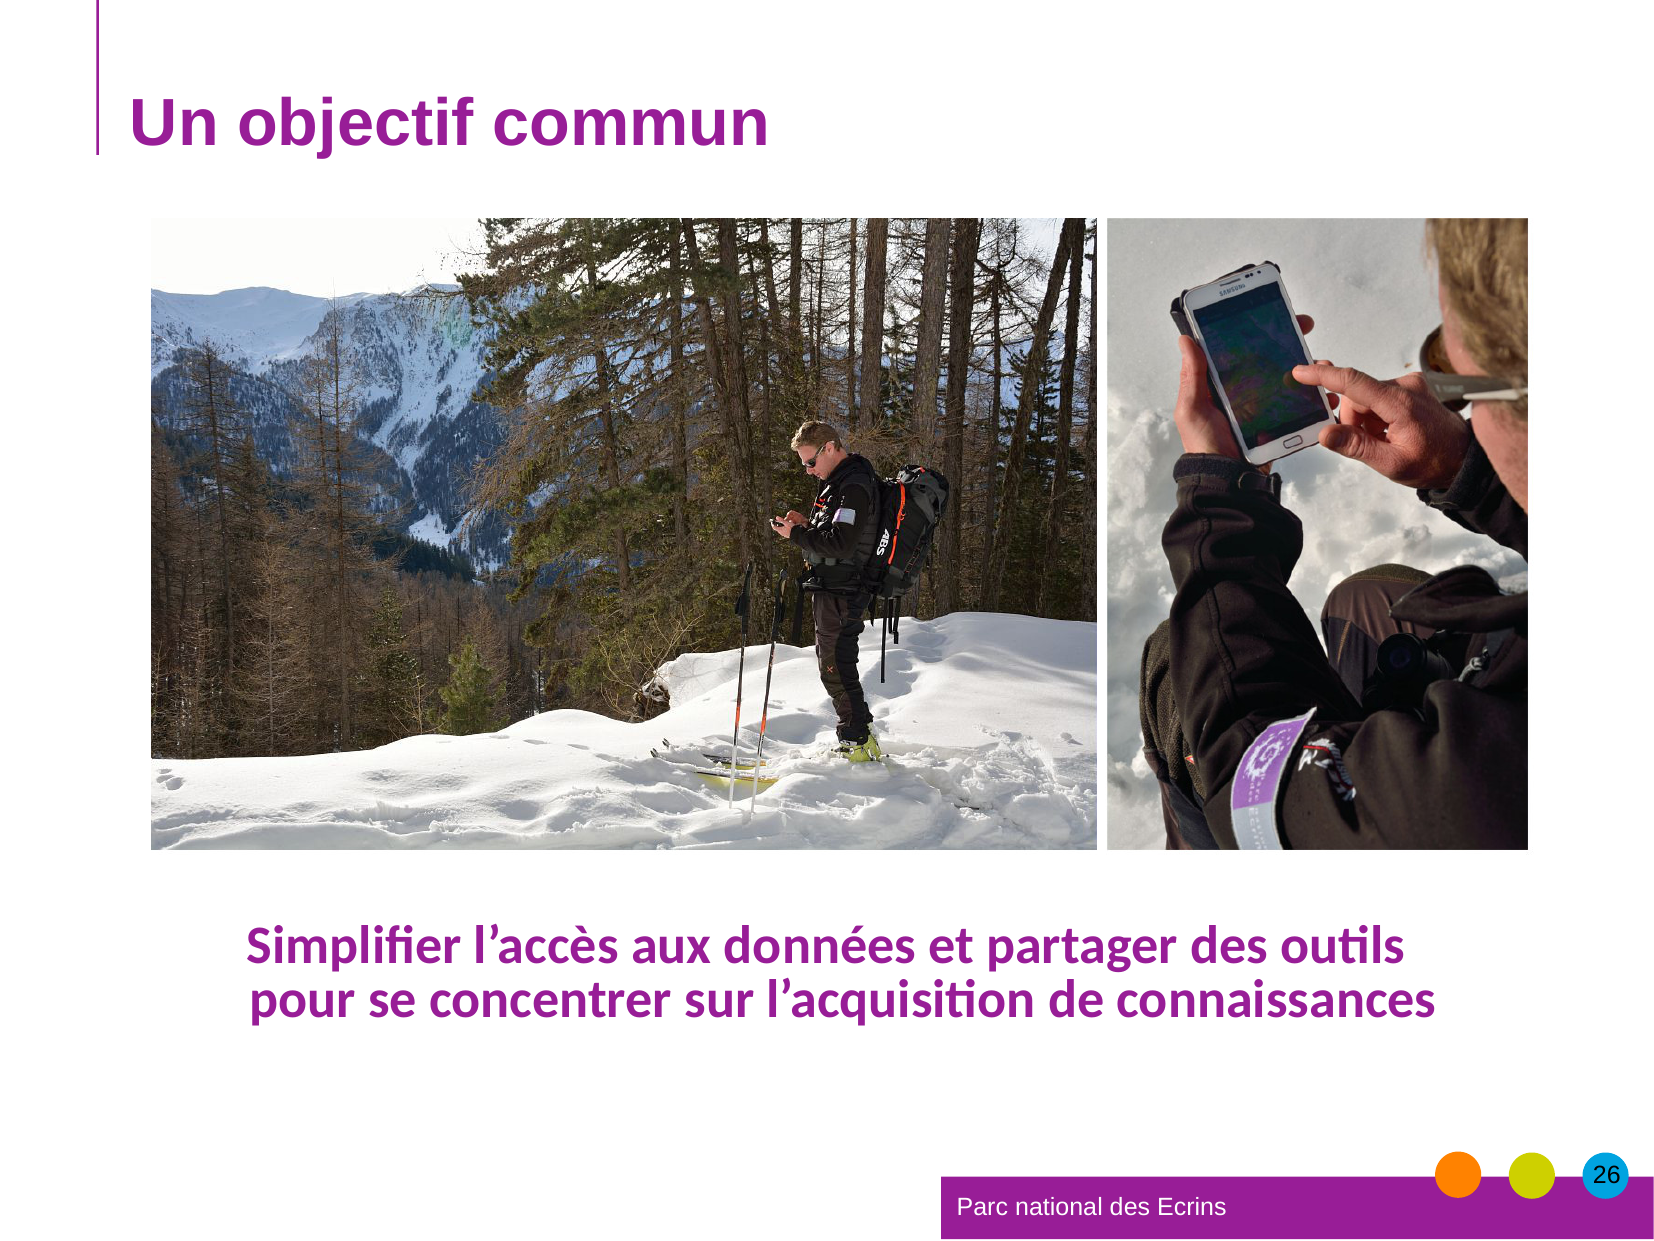

# Un objectif commun
Simplifier l’accès aux données et partager des outils
pour se concentrer sur l’acquisition de connaissances